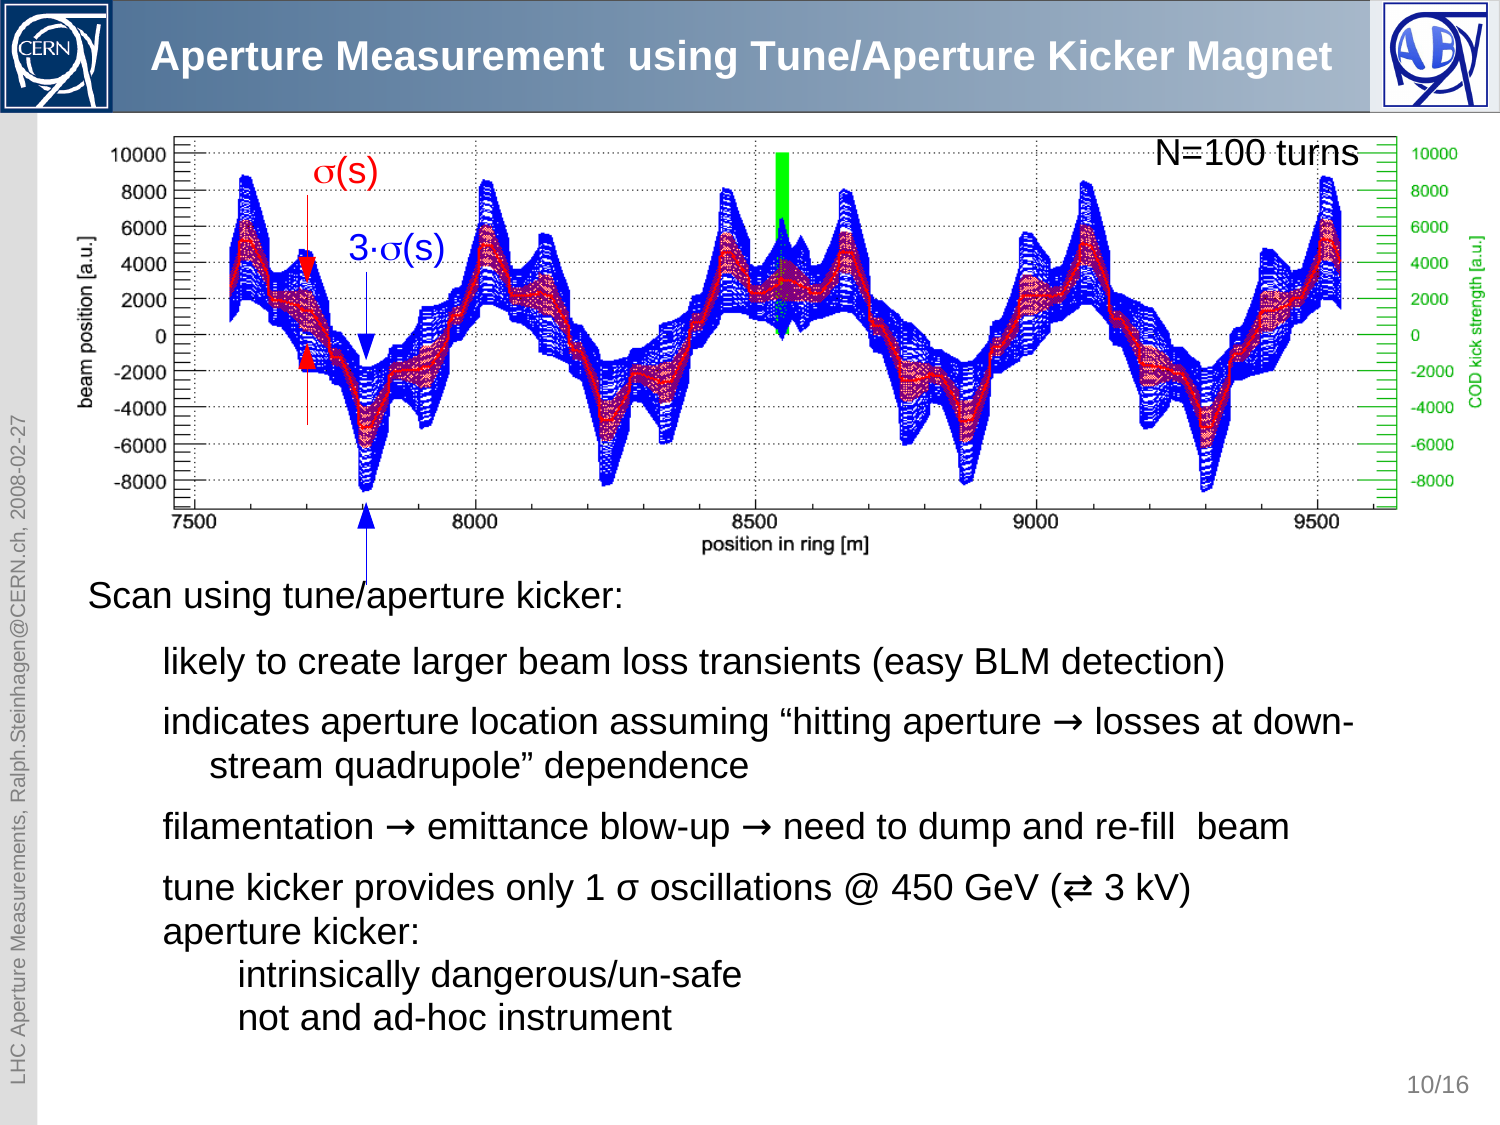

# Aperture Measurement using Tune/Aperture Kicker Magnet
N=100 turns
s(s)
3∙s(s)
Scan using tune/aperture kicker:
likely to create larger beam loss transients (easy BLM detection)
indicates aperture location assuming “hitting aperture → losses at down-stream quadrupole” dependence
filamentation → emittance blow-up → need to dump and re-fill beam
tune kicker provides only 1 σ oscillations @ 450 GeV (⇄ 3 kV)
aperture kicker:
intrinsically dangerous/un-safe
not and ad-hoc instrument